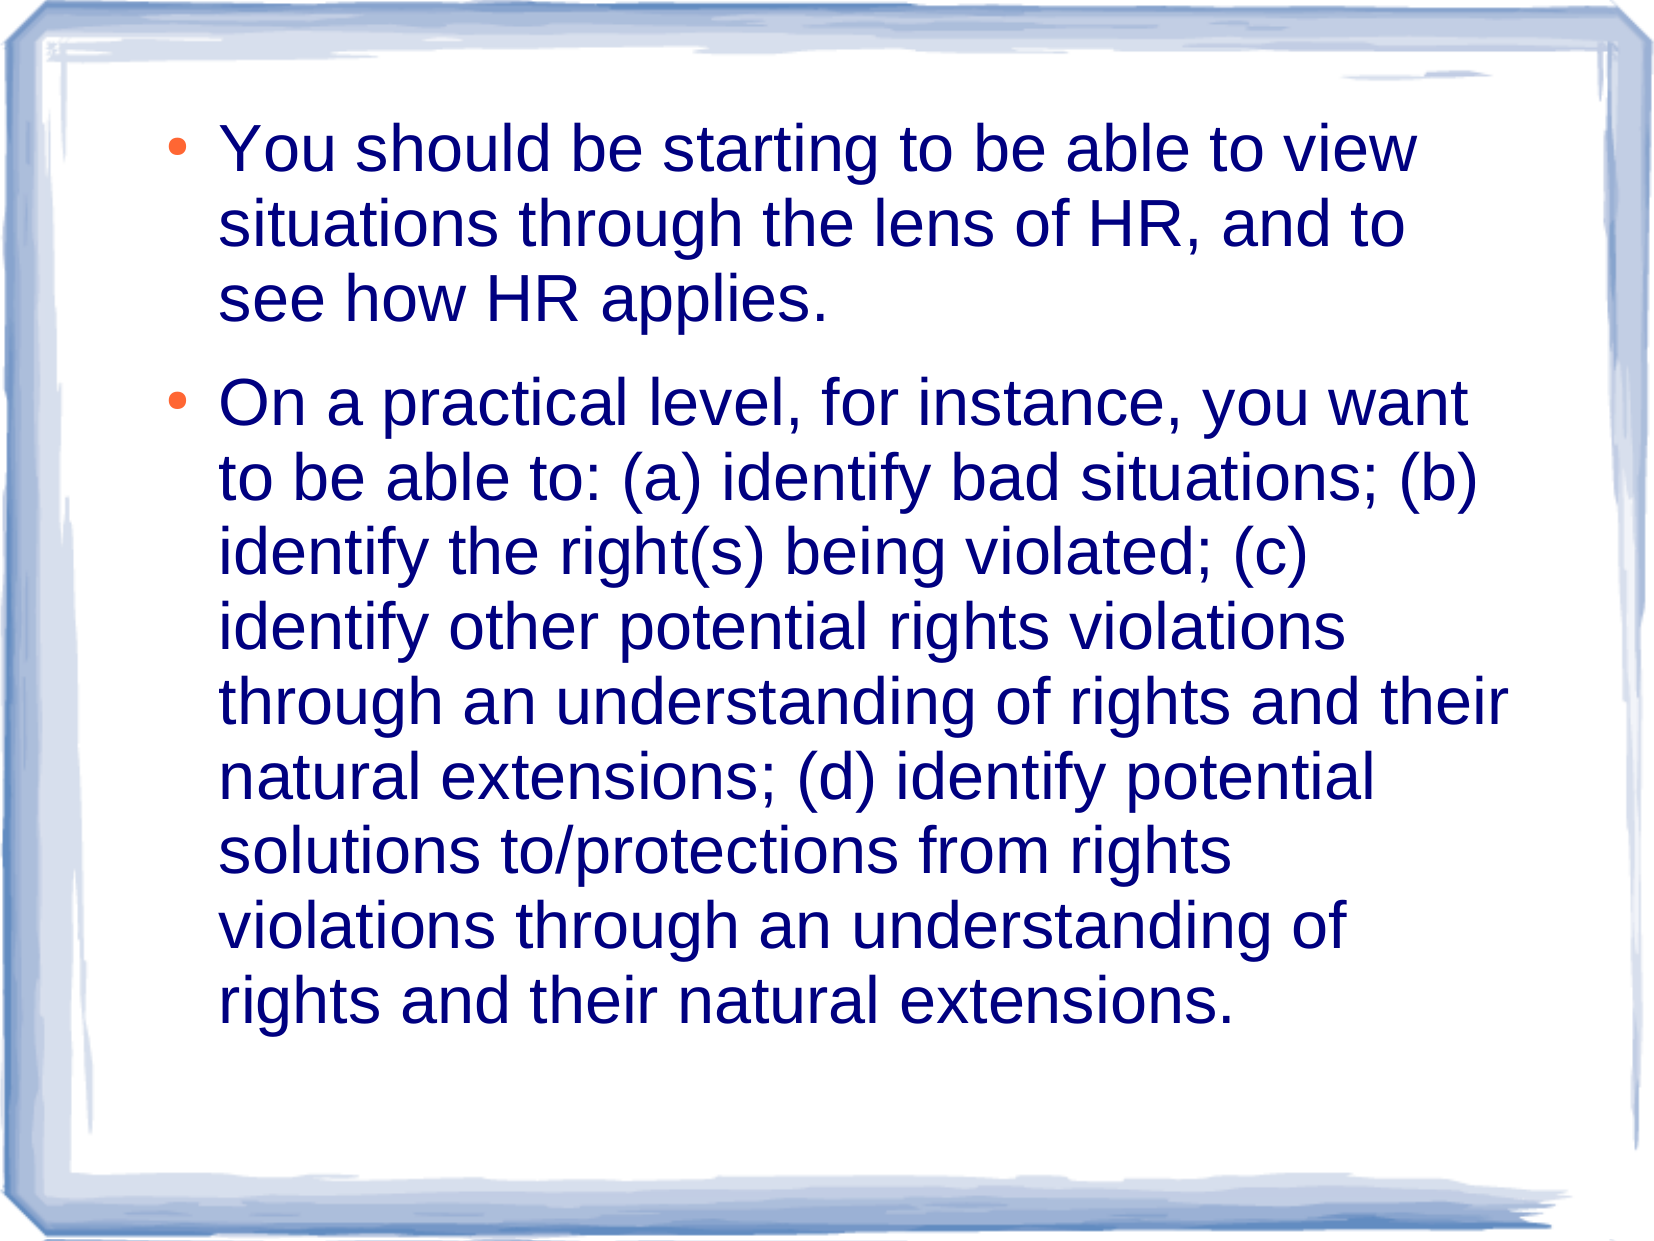

# You should be starting to be able to view situations through the lens of HR, and to see how HR applies.
On a practical level, for instance, you want to be able to: (a) identify bad situations; (b) identify the right(s) being violated; (c) identify other potential rights violations through an understanding of rights and their natural extensions; (d) identify potential solutions to/protections from rights violations through an understanding of rights and their natural extensions.